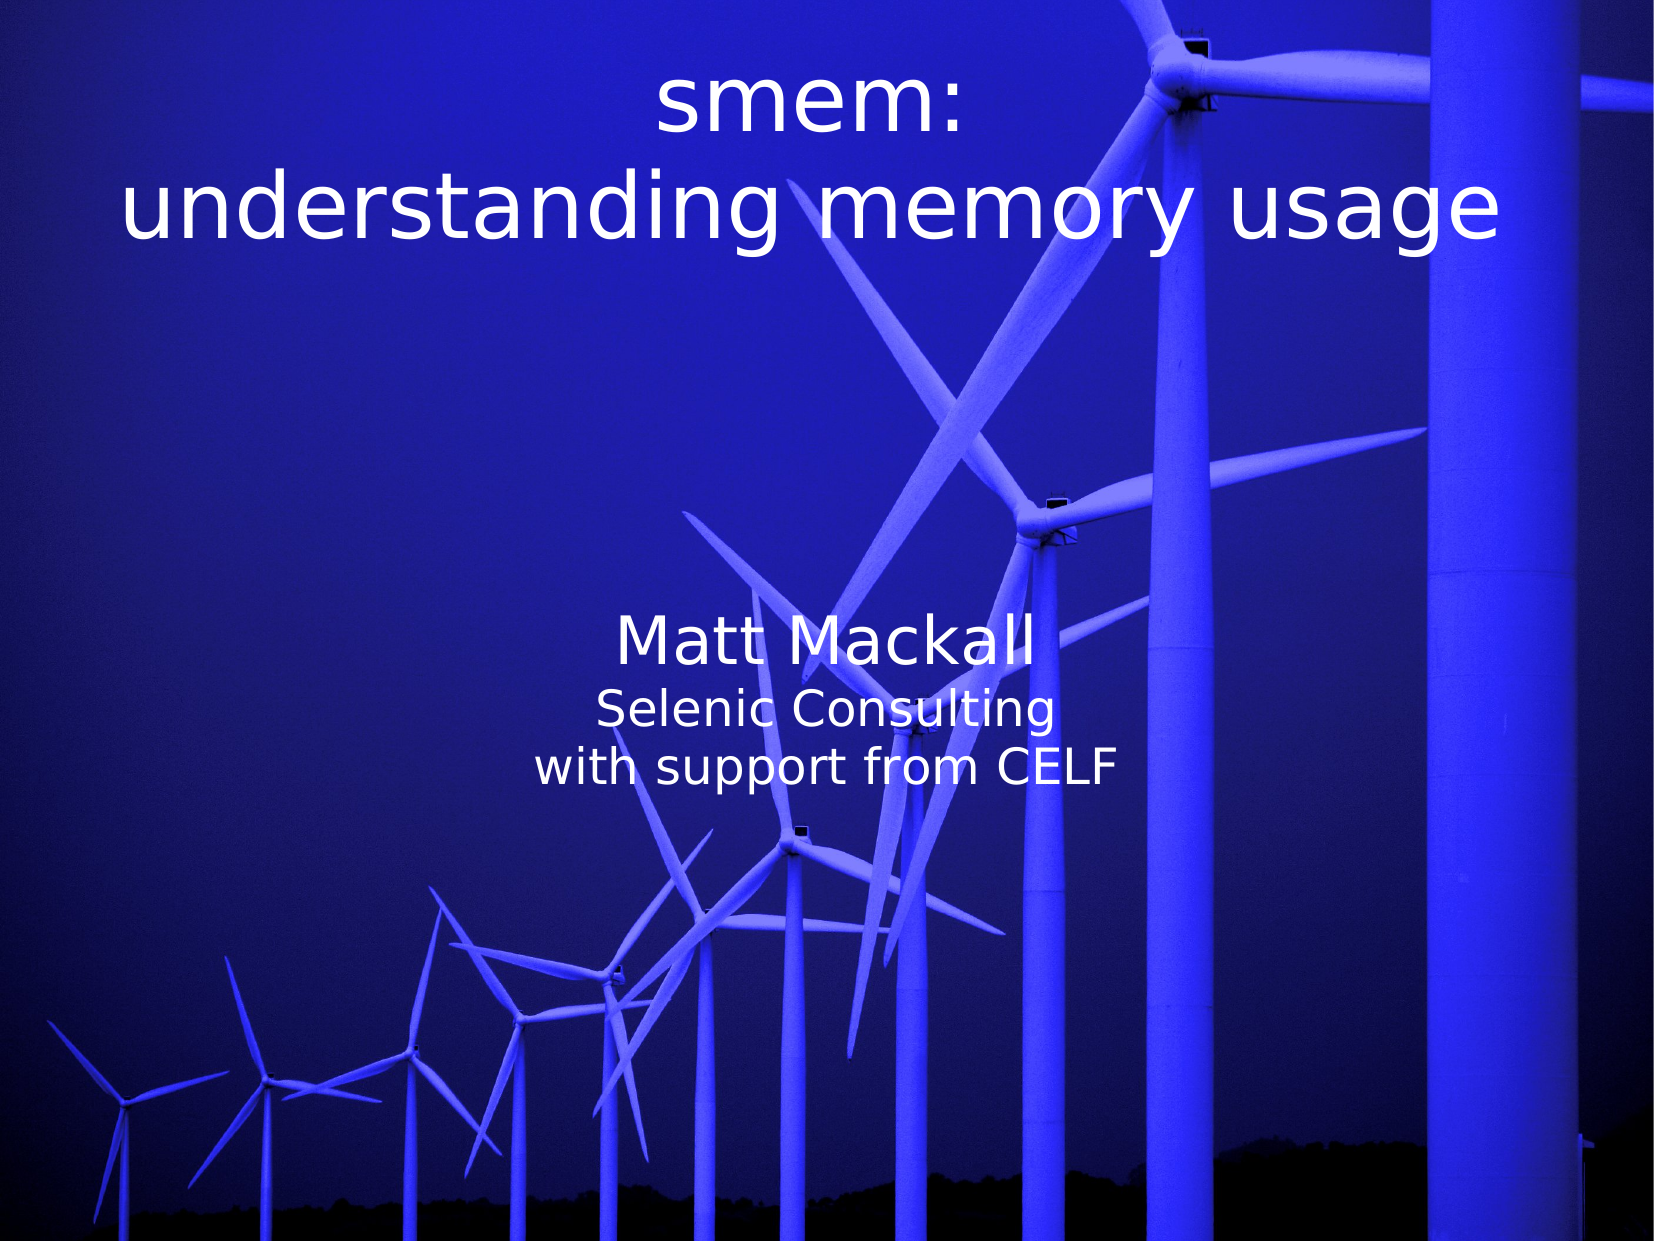

# smem: understanding memory usage
Matt Mackall
Selenic Consulting
with support from CELF